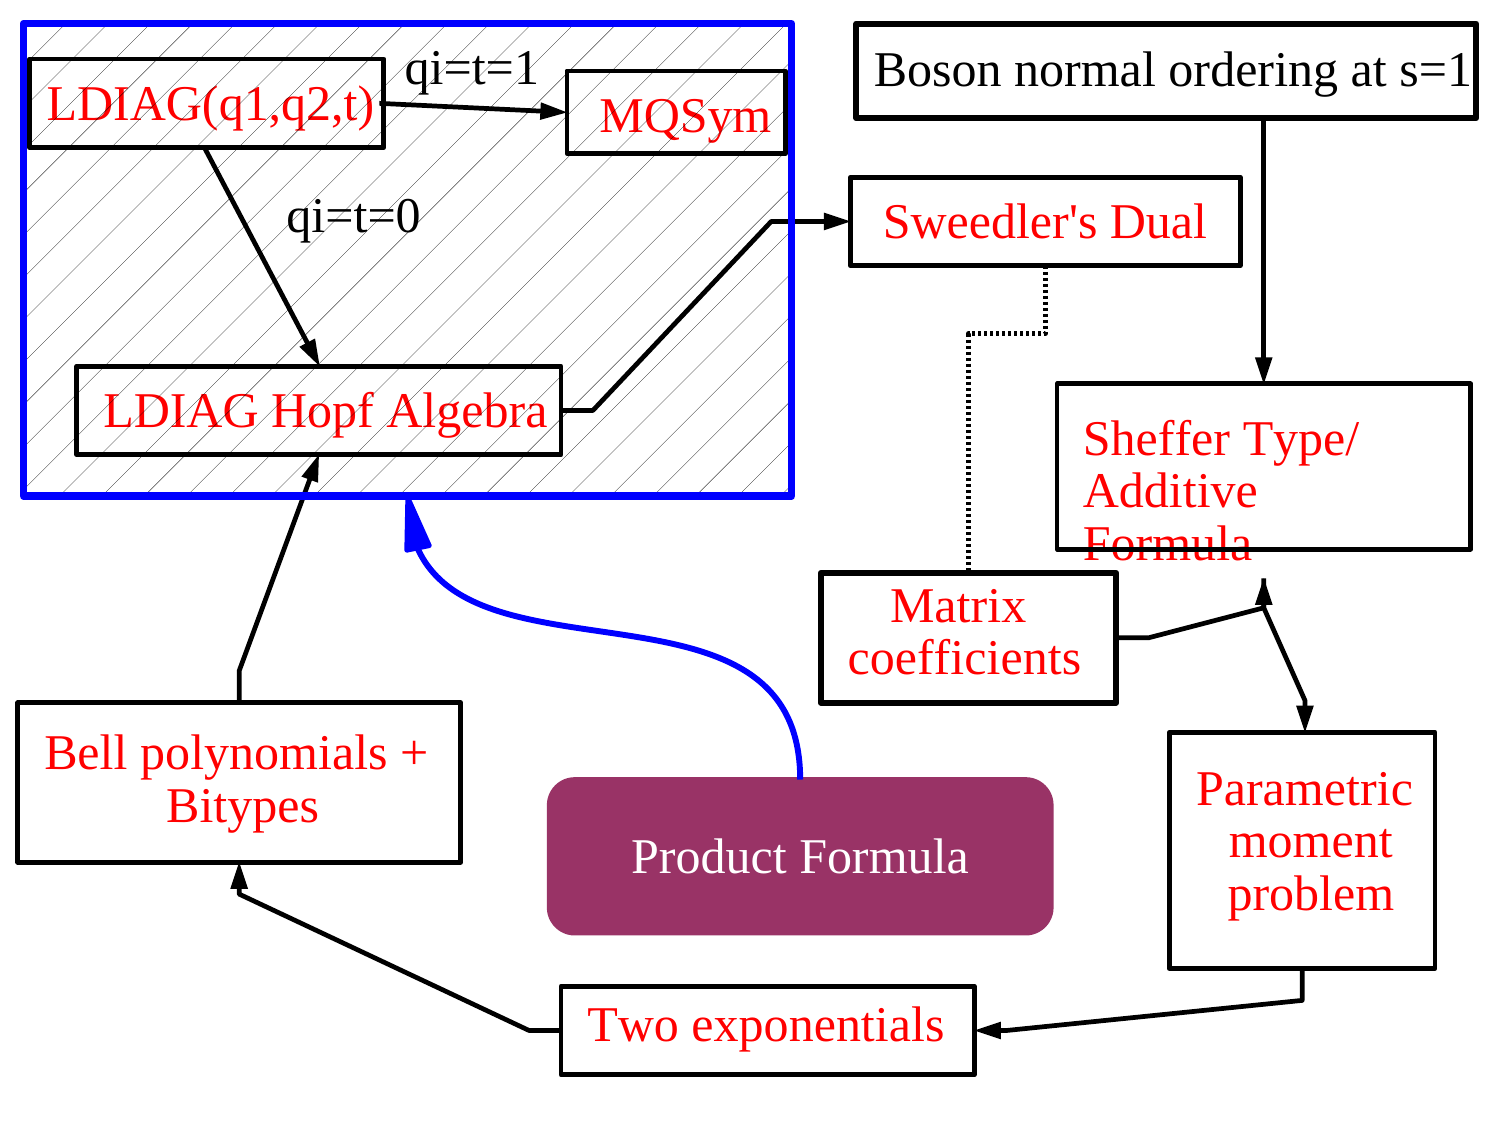

Boson normal ordering at s=1
qi=t=1
LDIAG(q1,q2,t)
MQSym
Sweedler's Dual
qi=t=0
LDIAG Hopf Algebra
Sheffer Type/
Additive Formula
Matrix
coefficients
Bell polynomials +
Bitypes
Parametric
moment
problem
Product Formula
Two exponentials